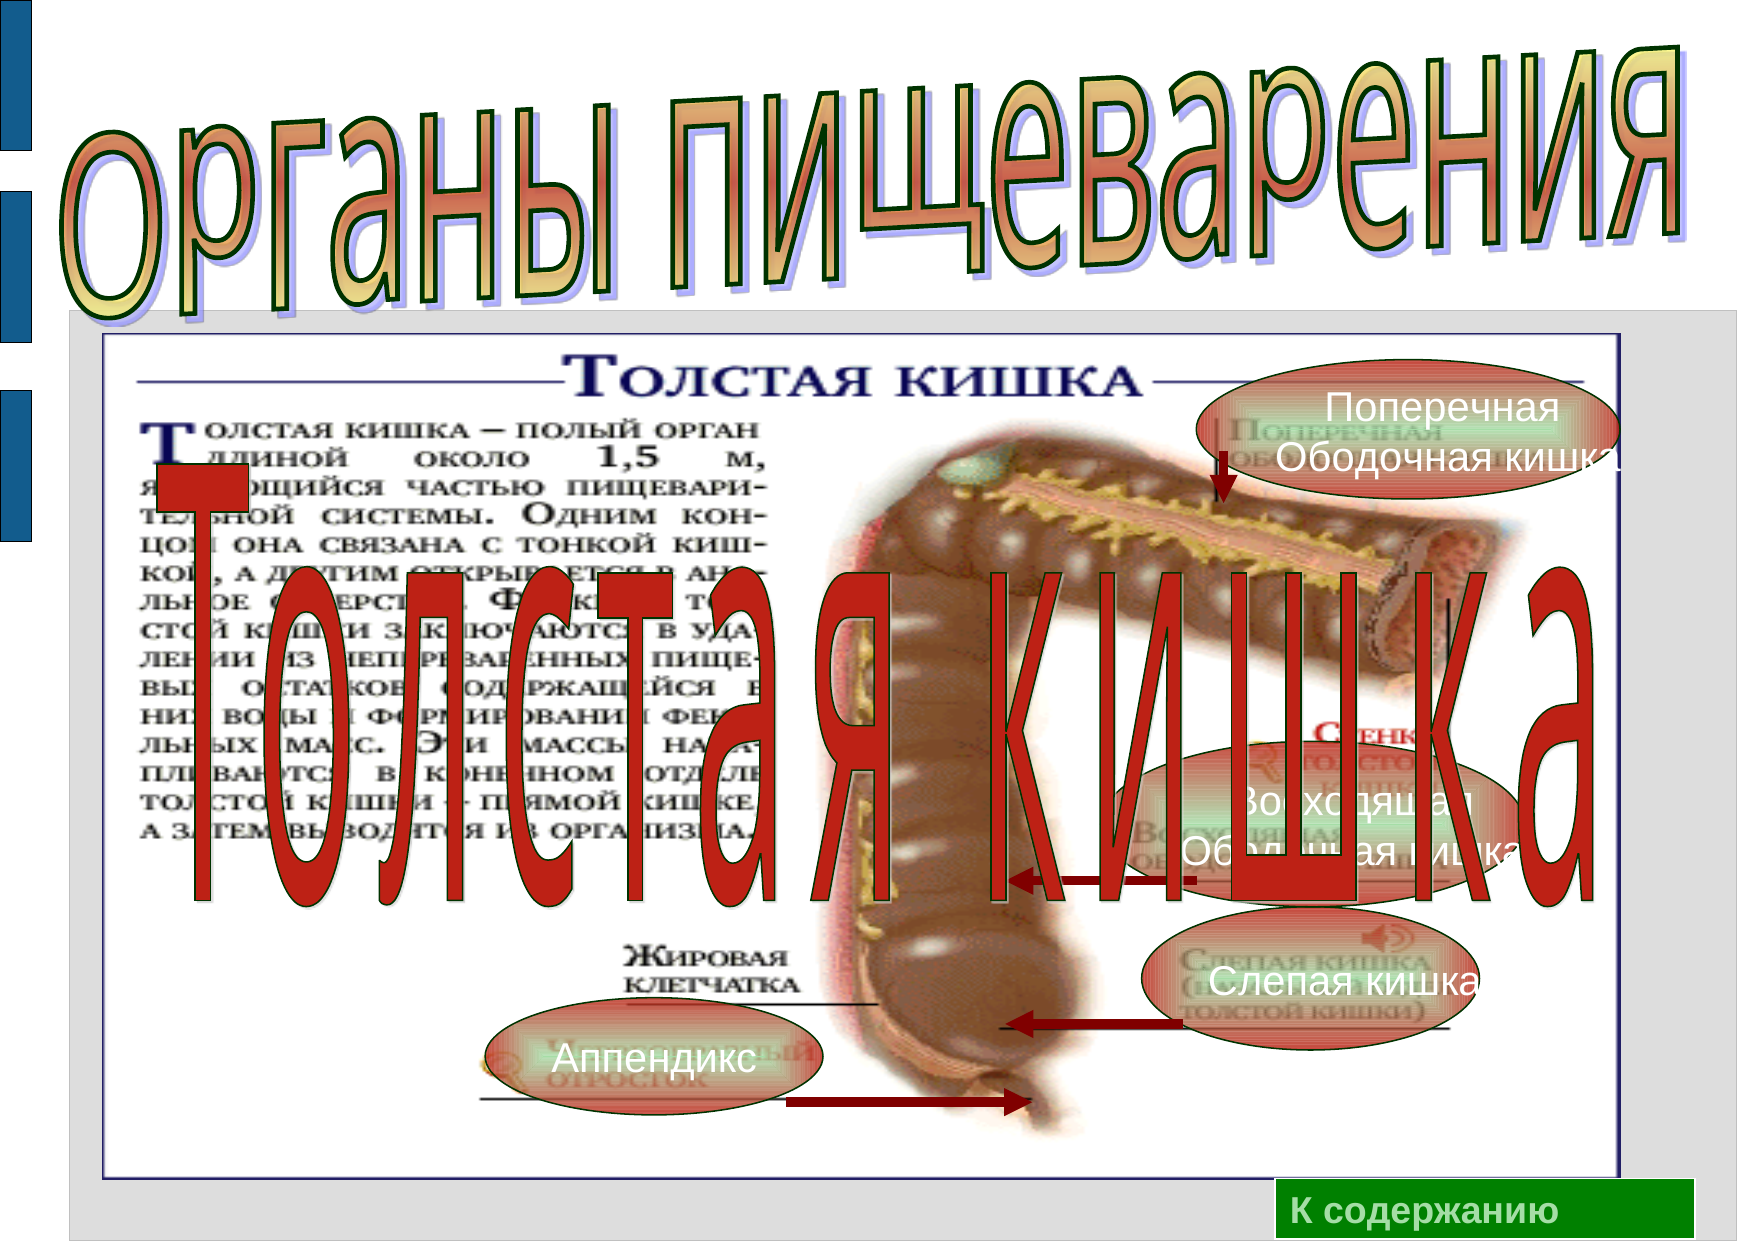

Органы пищеварения
#
Поперечная
Ободочная кишка
Толстая кишка
Восходящая
Ободочная кишка
Слепая кишка
Аппендикс
К содержанию